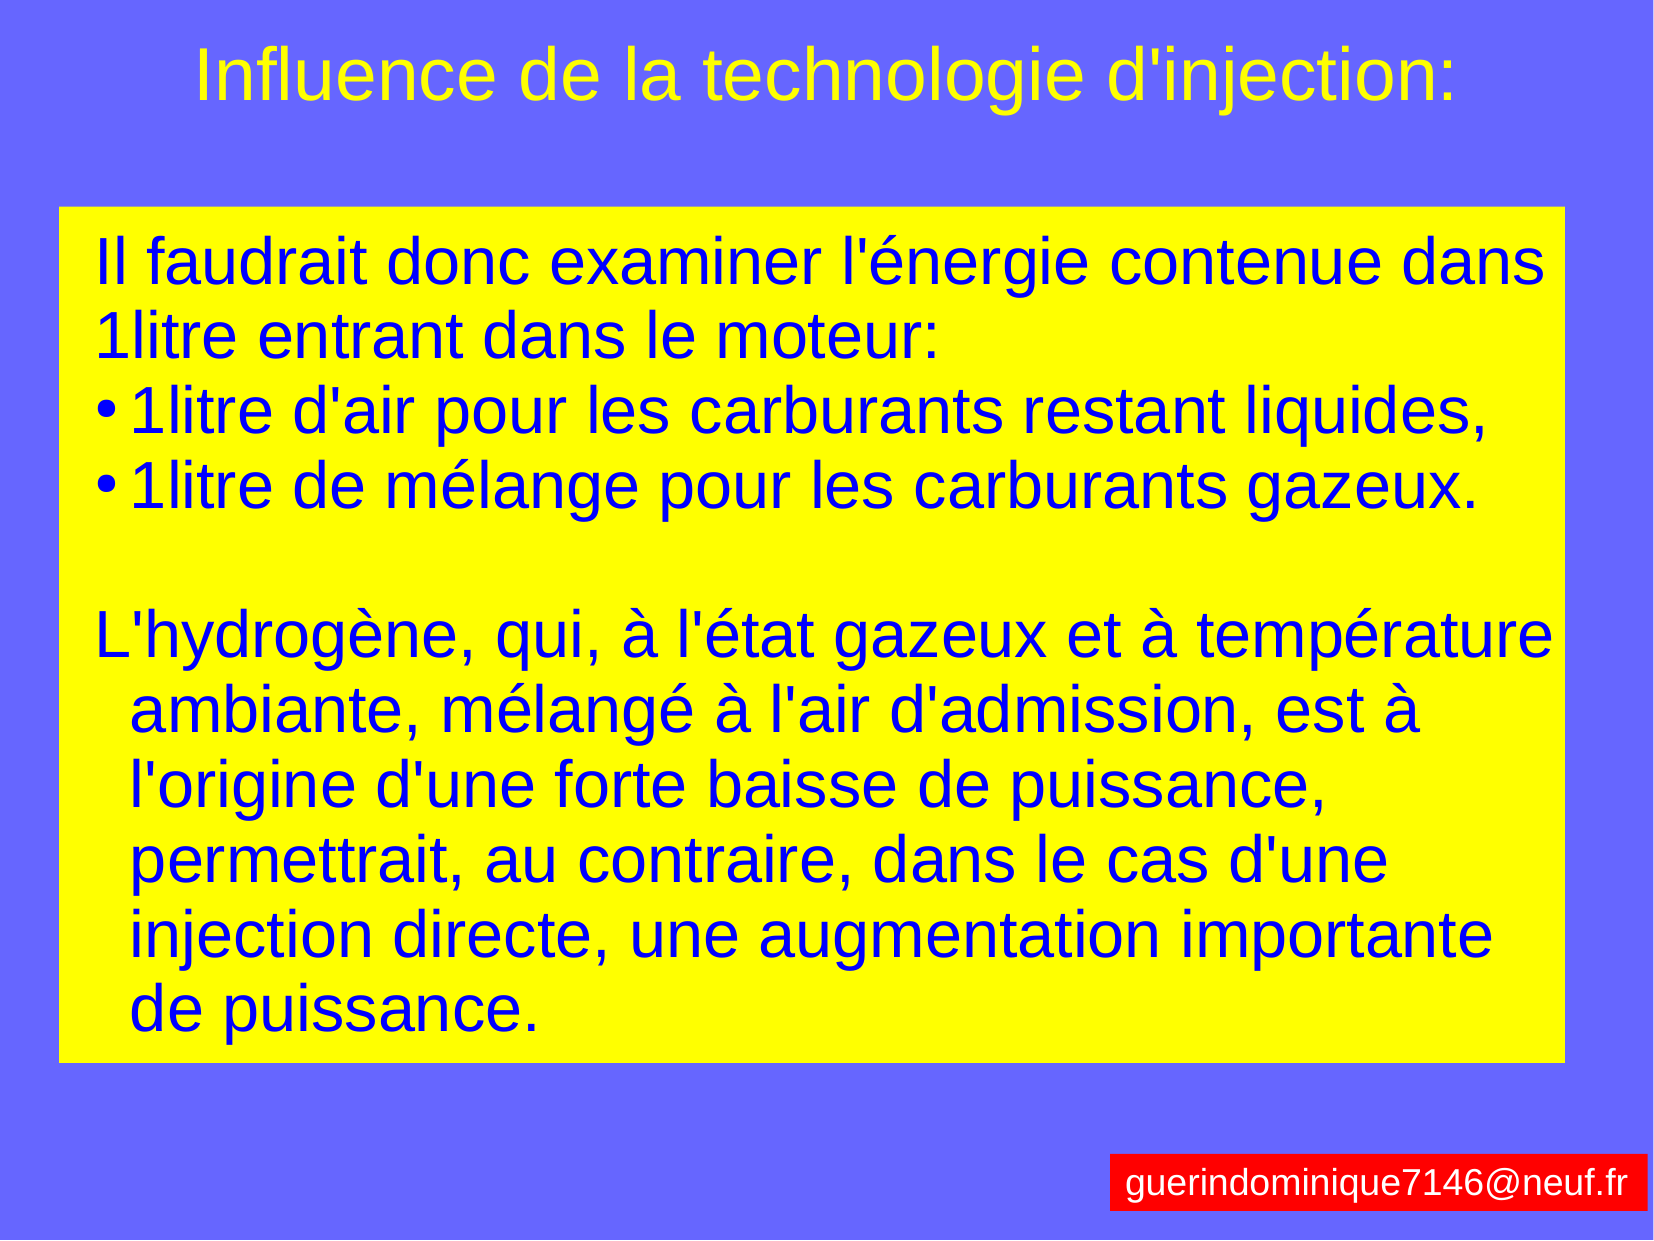

# Influence de la technologie d'injection:
Il faudrait donc examiner l'énergie contenue dans
1litre entrant dans le moteur:
1litre d'air pour les carburants restant liquides,
1litre de mélange pour les carburants gazeux.
L'hydrogène, qui, à l'état gazeux et à température ambiante, mélangé à l'air d'admission, est à l'origine d'une forte baisse de puissance, permettrait, au contraire, dans le cas d'une injection directe, une augmentation importante de puissance.
guerindominique7146@neuf.fr